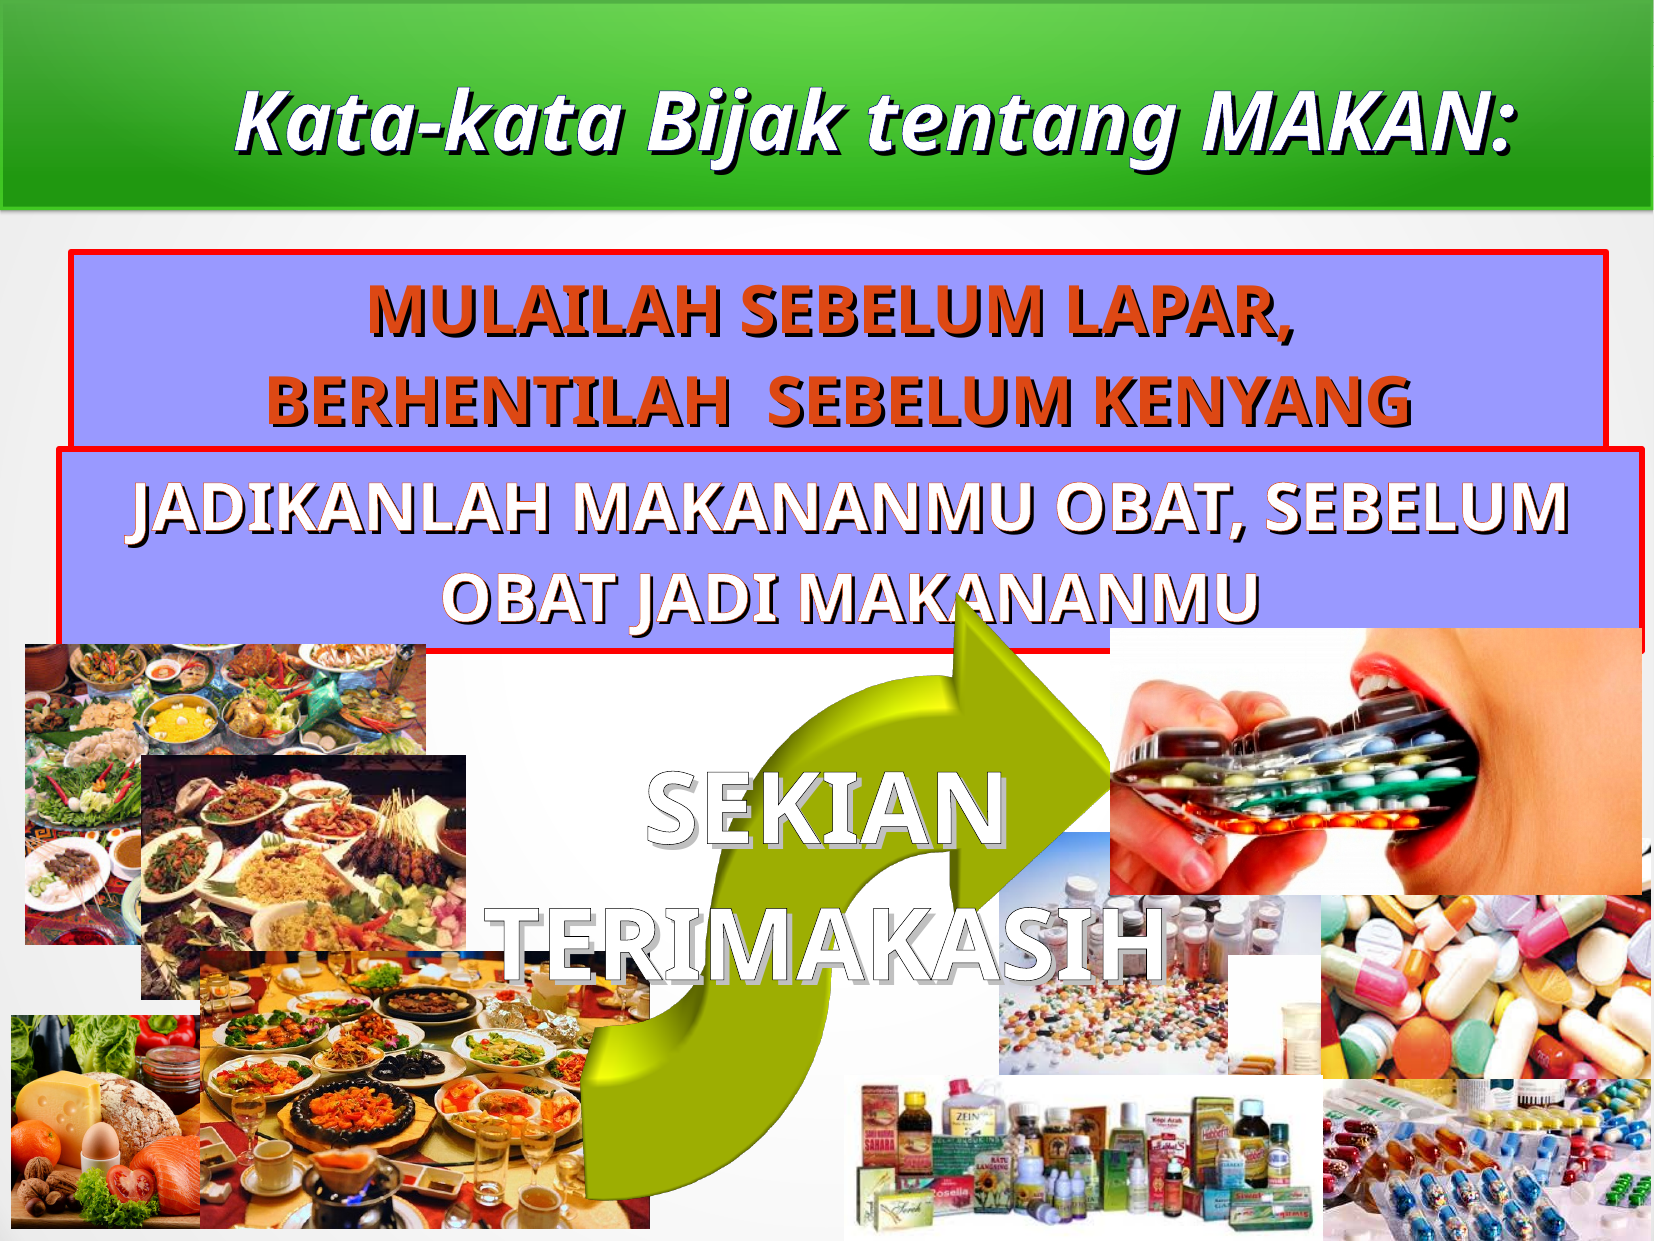

# Kata-kata Bijak tentang MAKAN:
MULAILAH SEBELUM LAPAR,
BERHENTILAH SEBELUM KENYANG
JADIKANLAH MAKANANMU OBAT, SEBELUM OBAT JADI MAKANANMU
SEKIAN
TERIMAKASIH